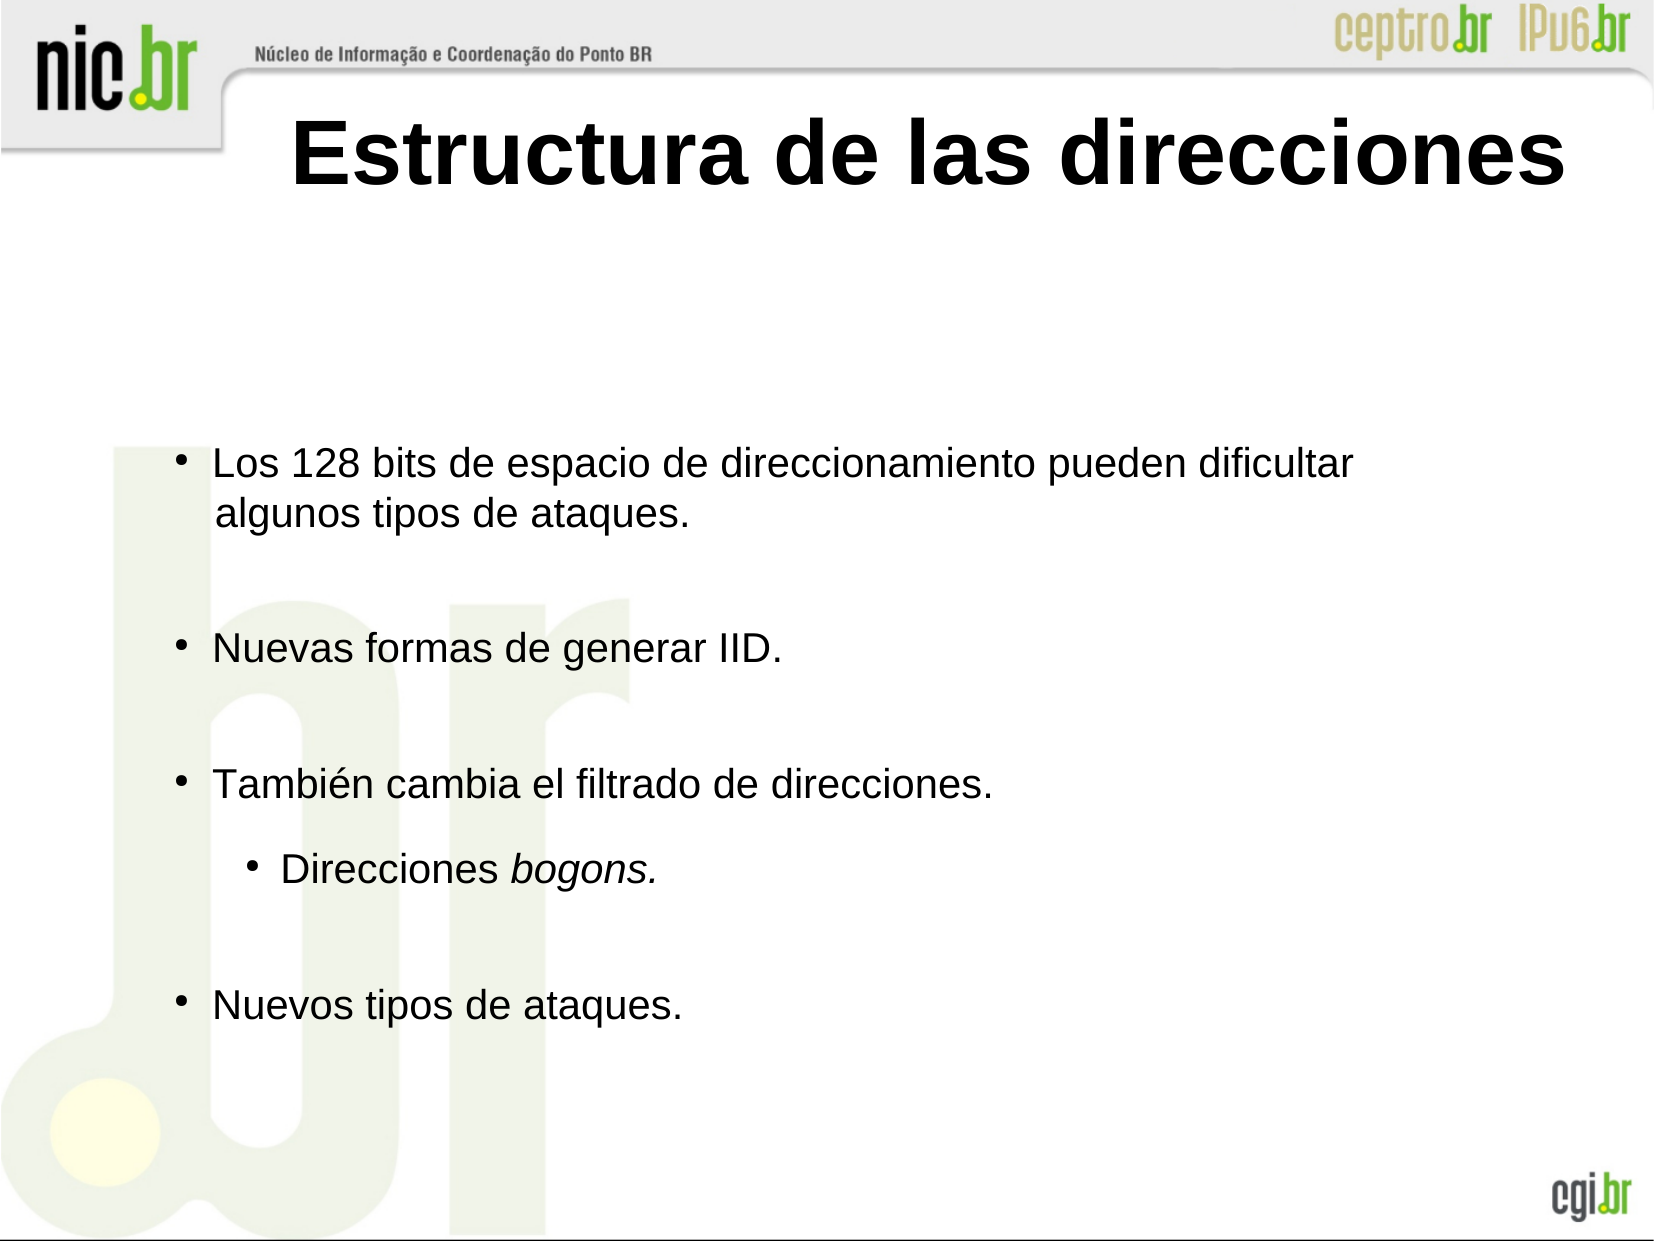

Estructura de las direcciones
 Los 128 bits de espacio de direccionamiento pueden dificultar algunos tipos de ataques.
 Nuevas formas de generar IID.
 También cambia el filtrado de direcciones.
Direcciones bogons.
 Nuevos tipos de ataques.